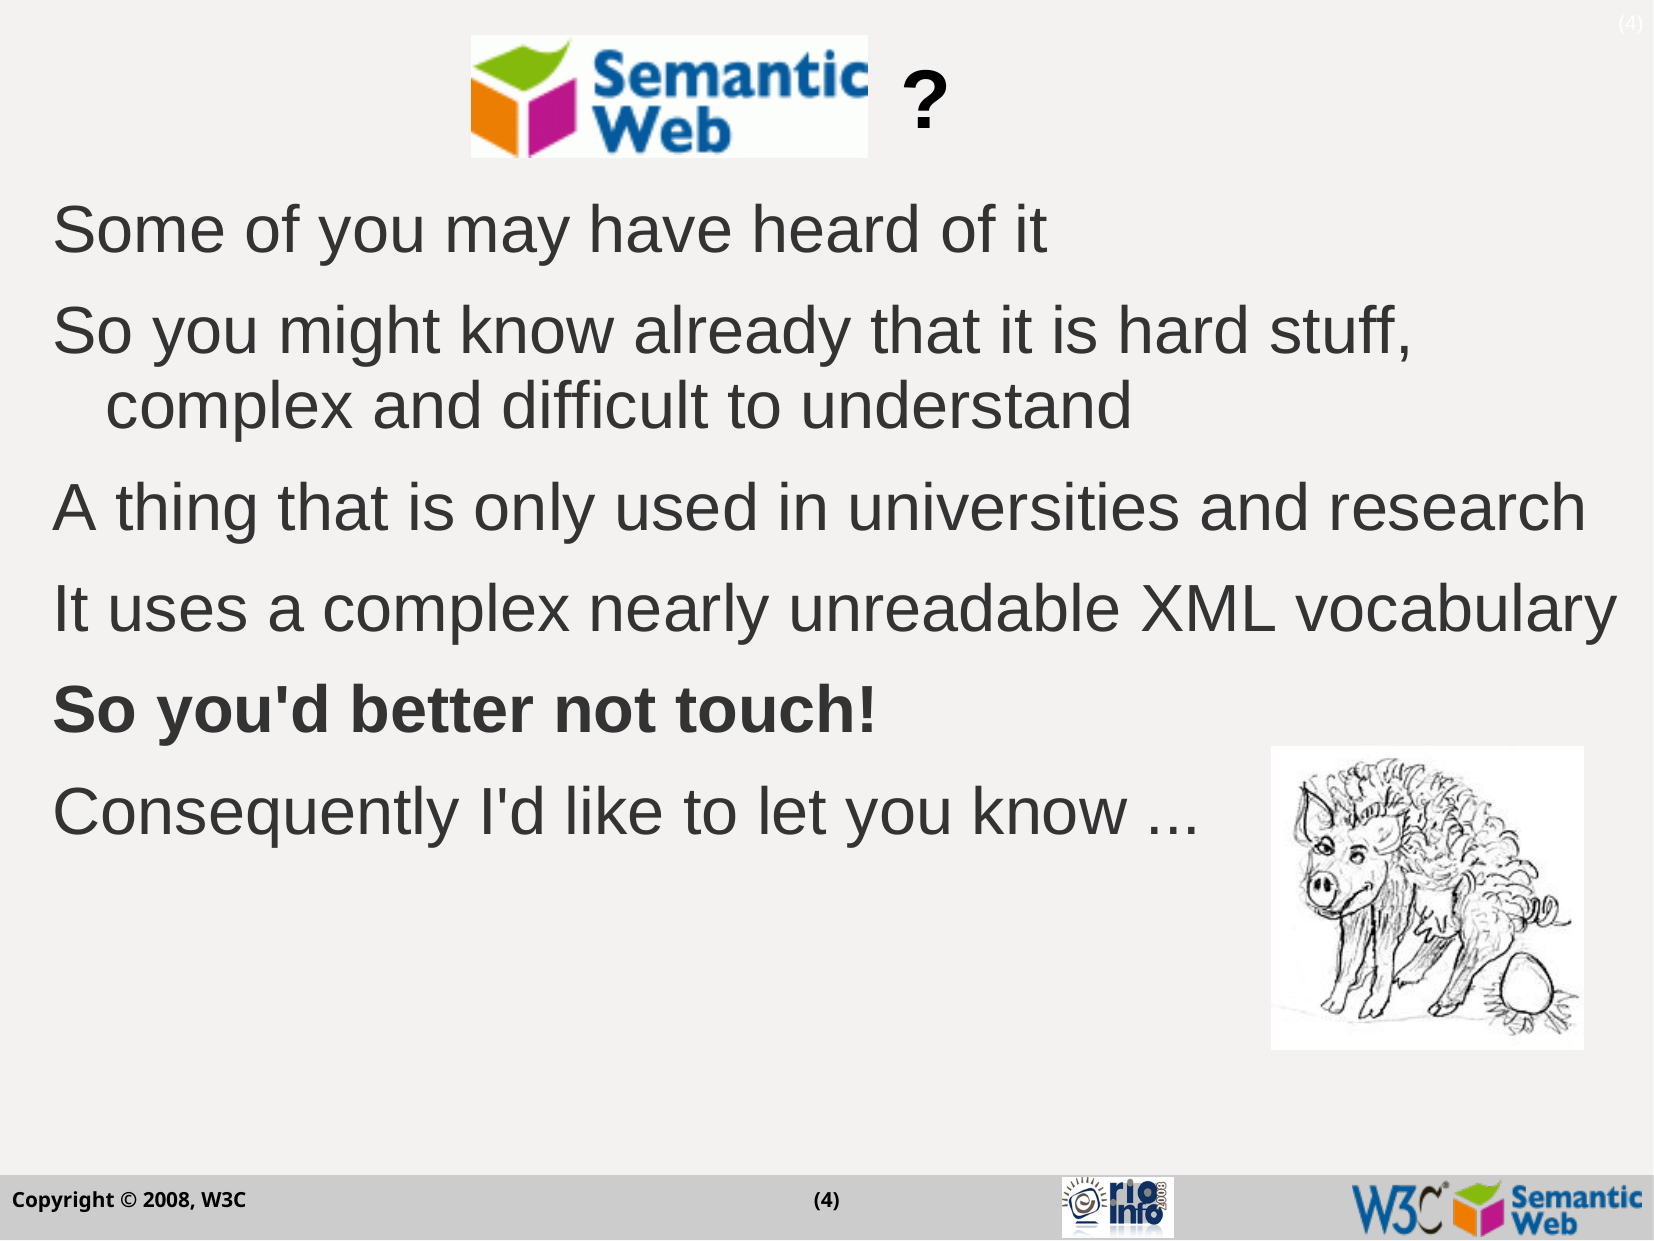

?
# Some of you may have heard of it
So you might know already that it is hard stuff, complex and difficult to understand
A thing that is only used in universities and research
It uses a complex nearly unreadable XML vocabulary
So you'd better not touch!
Consequently I'd like to let you know ...